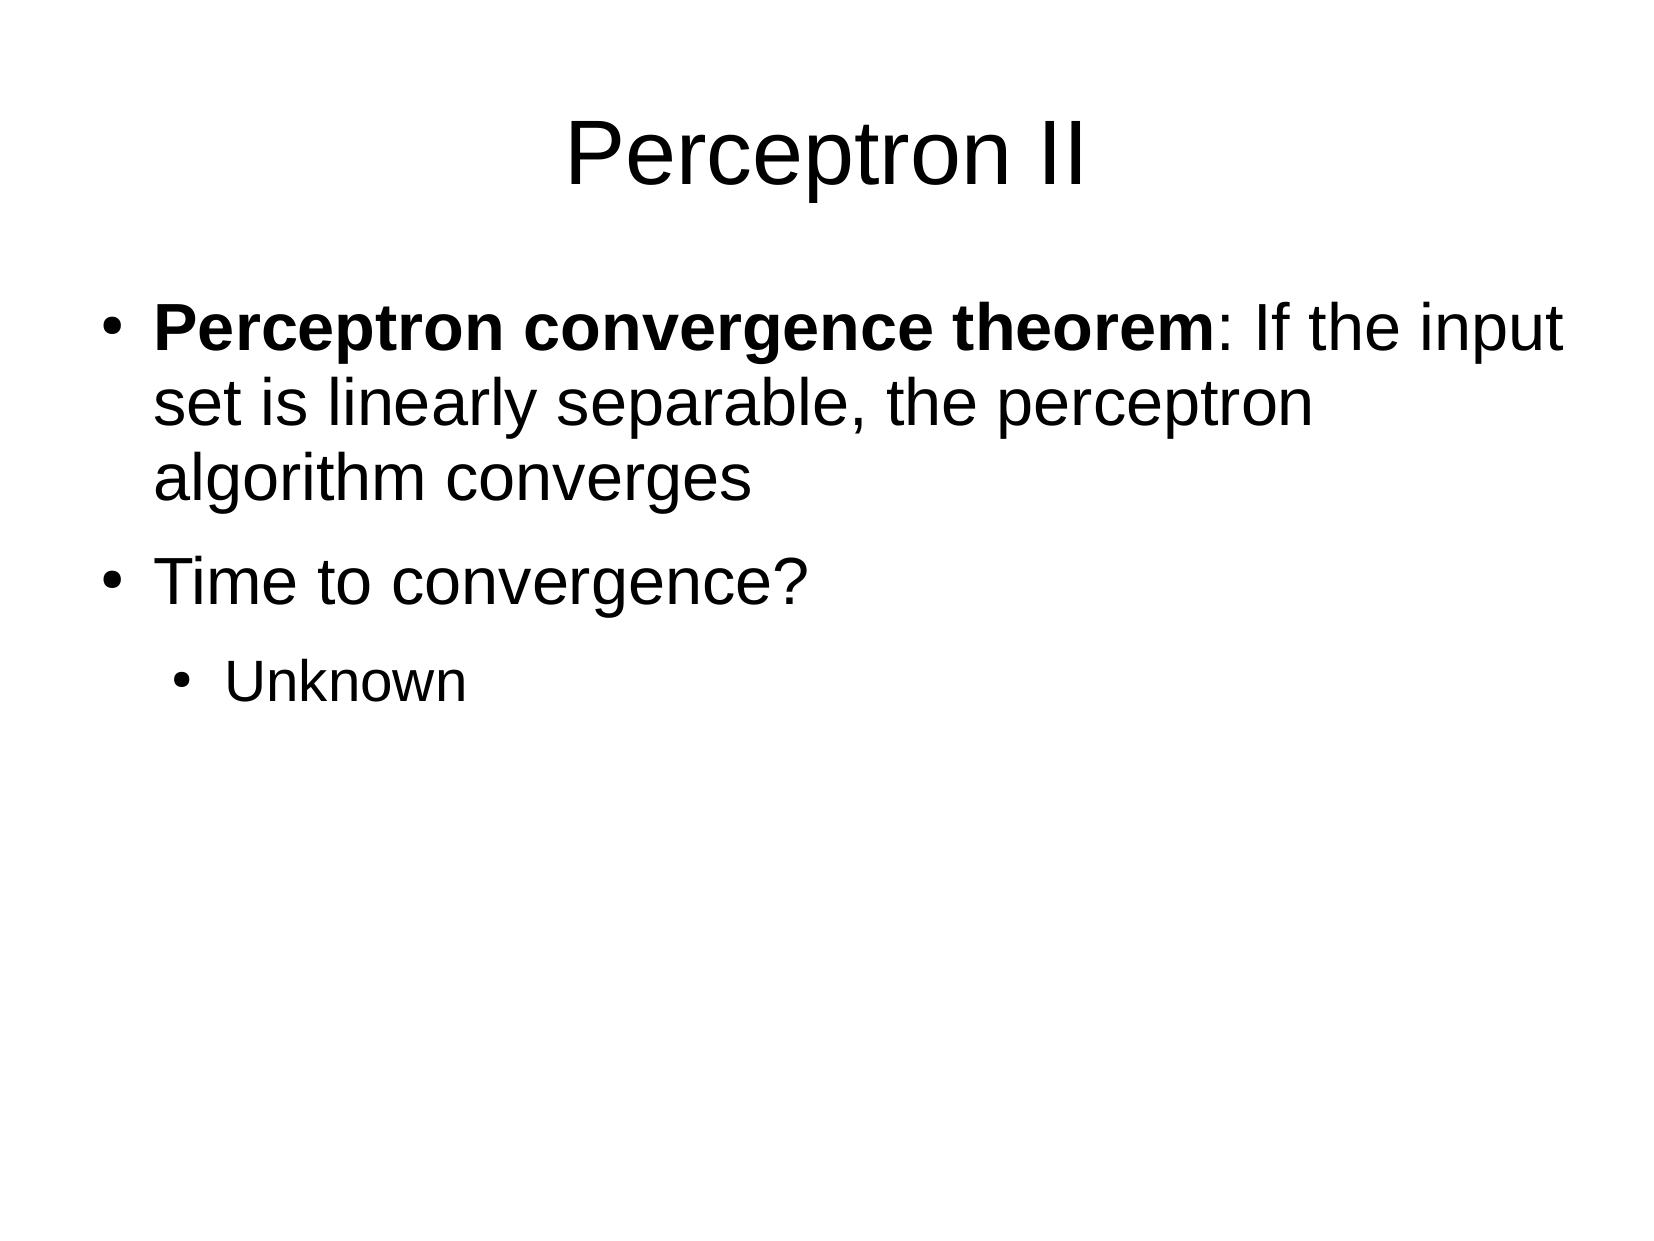

# Perceptron II
Perceptron convergence theorem: If the input set is linearly separable, the perceptron algorithm converges
Time to convergence?
Unknown